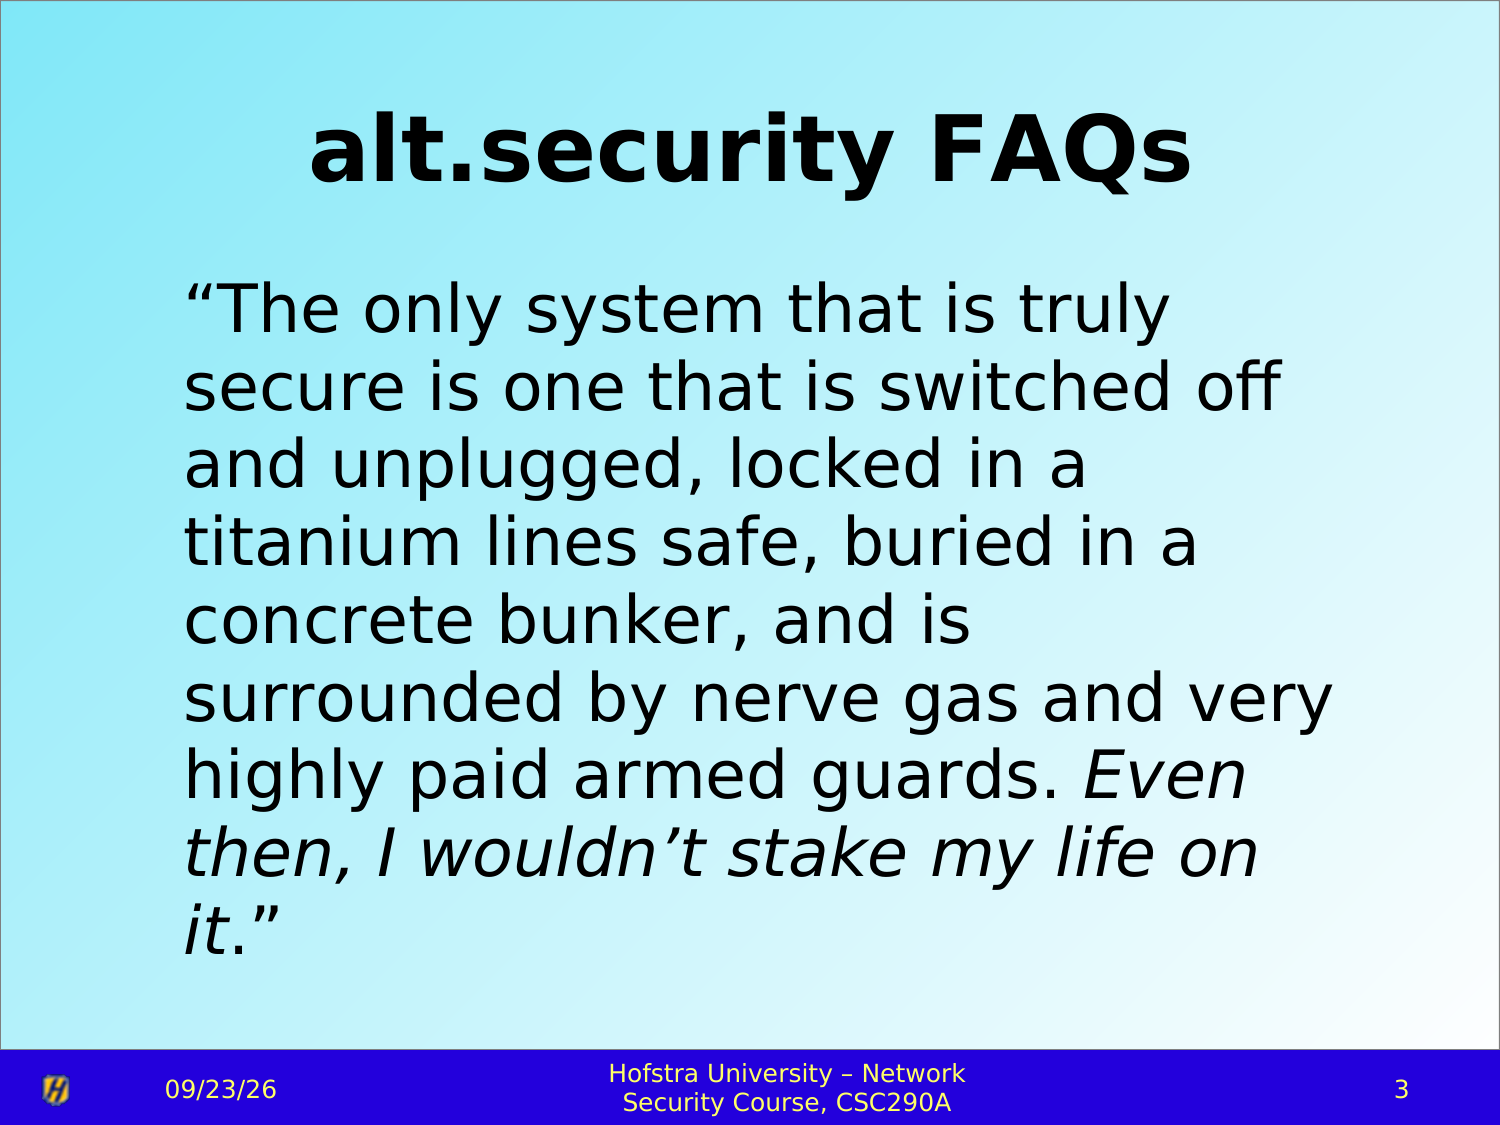

# alt.security FAQs
	“The only system that is truly secure is one that is switched off and unplugged, locked in a titanium lines safe, buried in a concrete bunker, and is surrounded by nerve gas and very highly paid armed guards. Even then, I wouldn’t stake my life on it.”
3